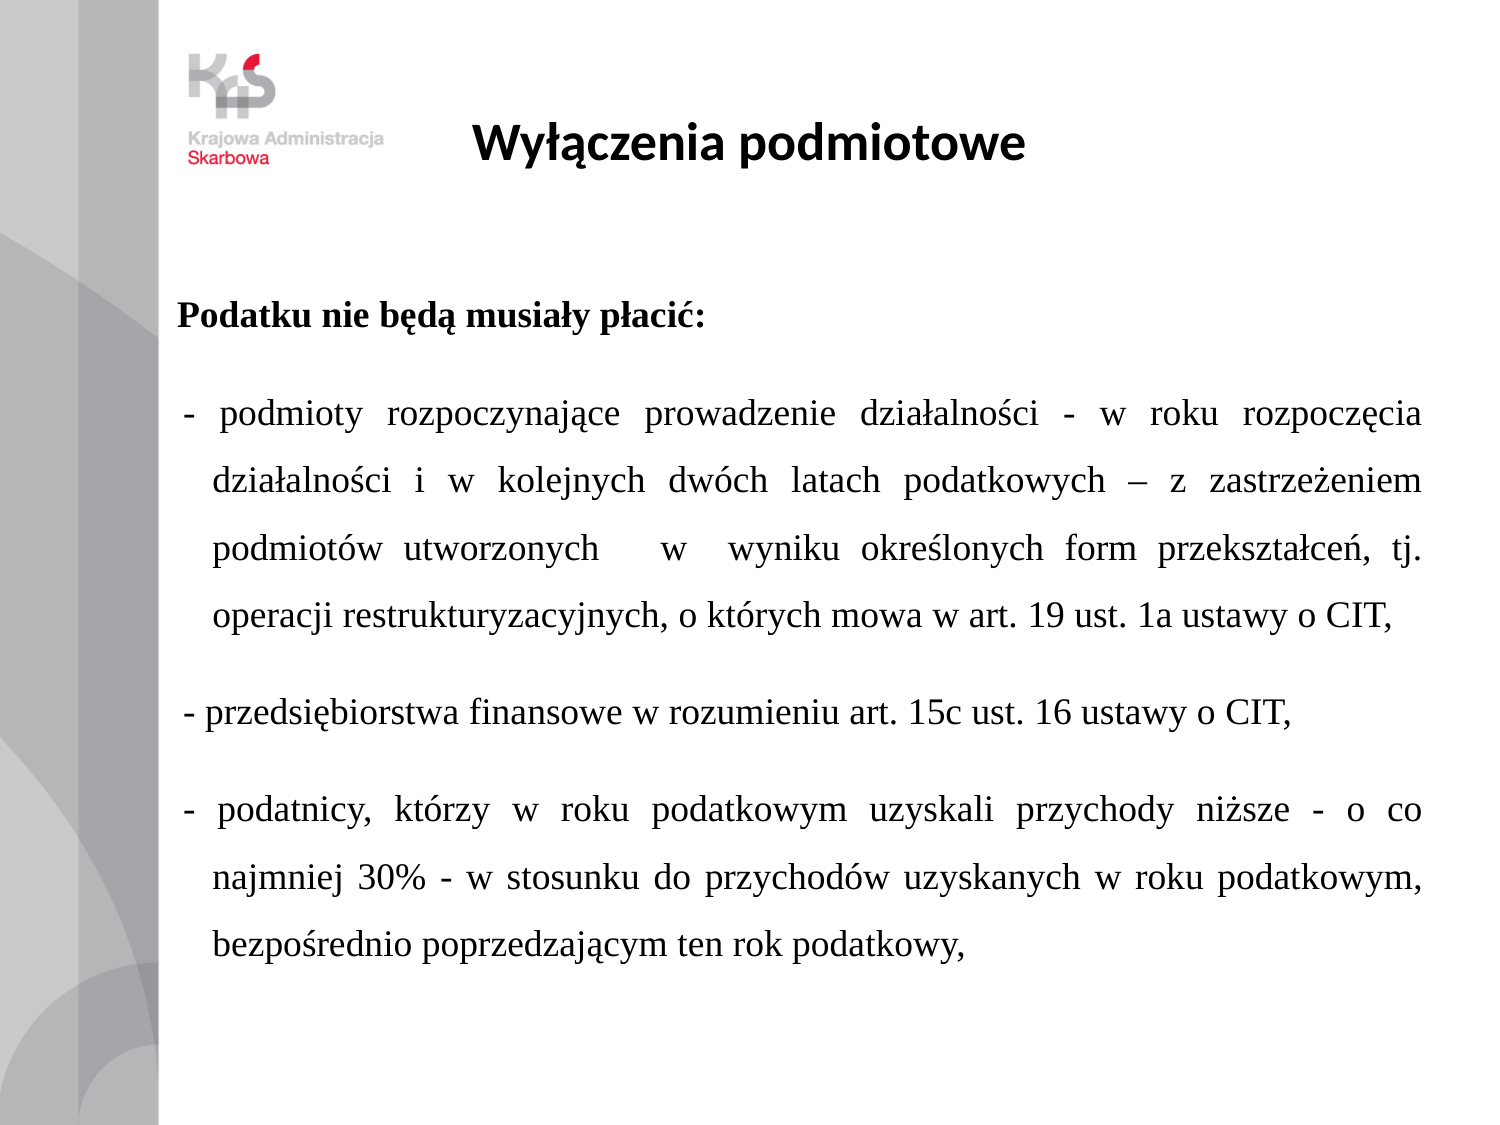

# Wyłączenia podmiotowe
Podatku nie będą musiały płacić:
- podmioty rozpoczynające prowadzenie działalności - w roku rozpoczęcia działalności i w kolejnych dwóch latach podatkowych – z zastrzeżeniem podmiotów utworzonych w wyniku określonych form przekształceń, tj. operacji restrukturyzacyjnych, o których mowa w art. 19 ust. 1a ustawy o CIT,
- przedsiębiorstwa finansowe w rozumieniu art. 15c ust. 16 ustawy o CIT,
- podatnicy, którzy w roku podatkowym uzyskali przychody niższe - o co najmniej 30% - w stosunku do przychodów uzyskanych w roku podatkowym, bezpośrednio poprzedzającym ten rok podatkowy,